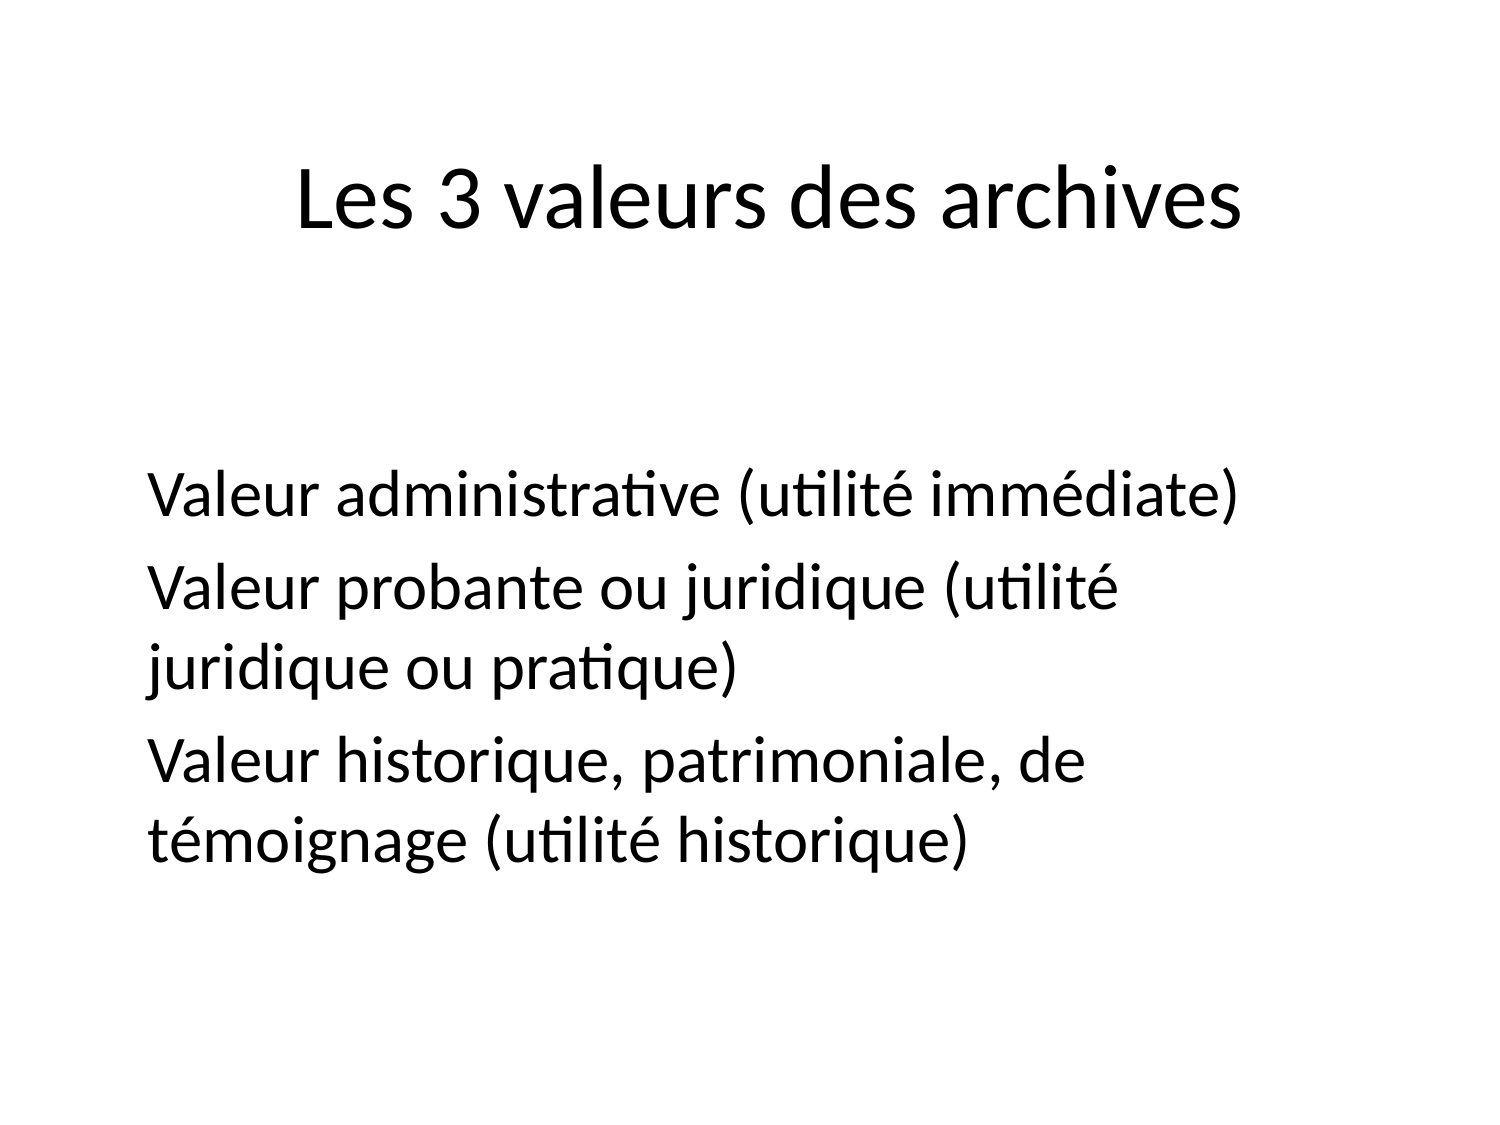

# Les 3 valeurs des archives
Valeur administrative (utilité immédiate)
Valeur probante ou juridique (utilité juridique ou pratique)
Valeur historique, patrimoniale, de témoignage (utilité historique)